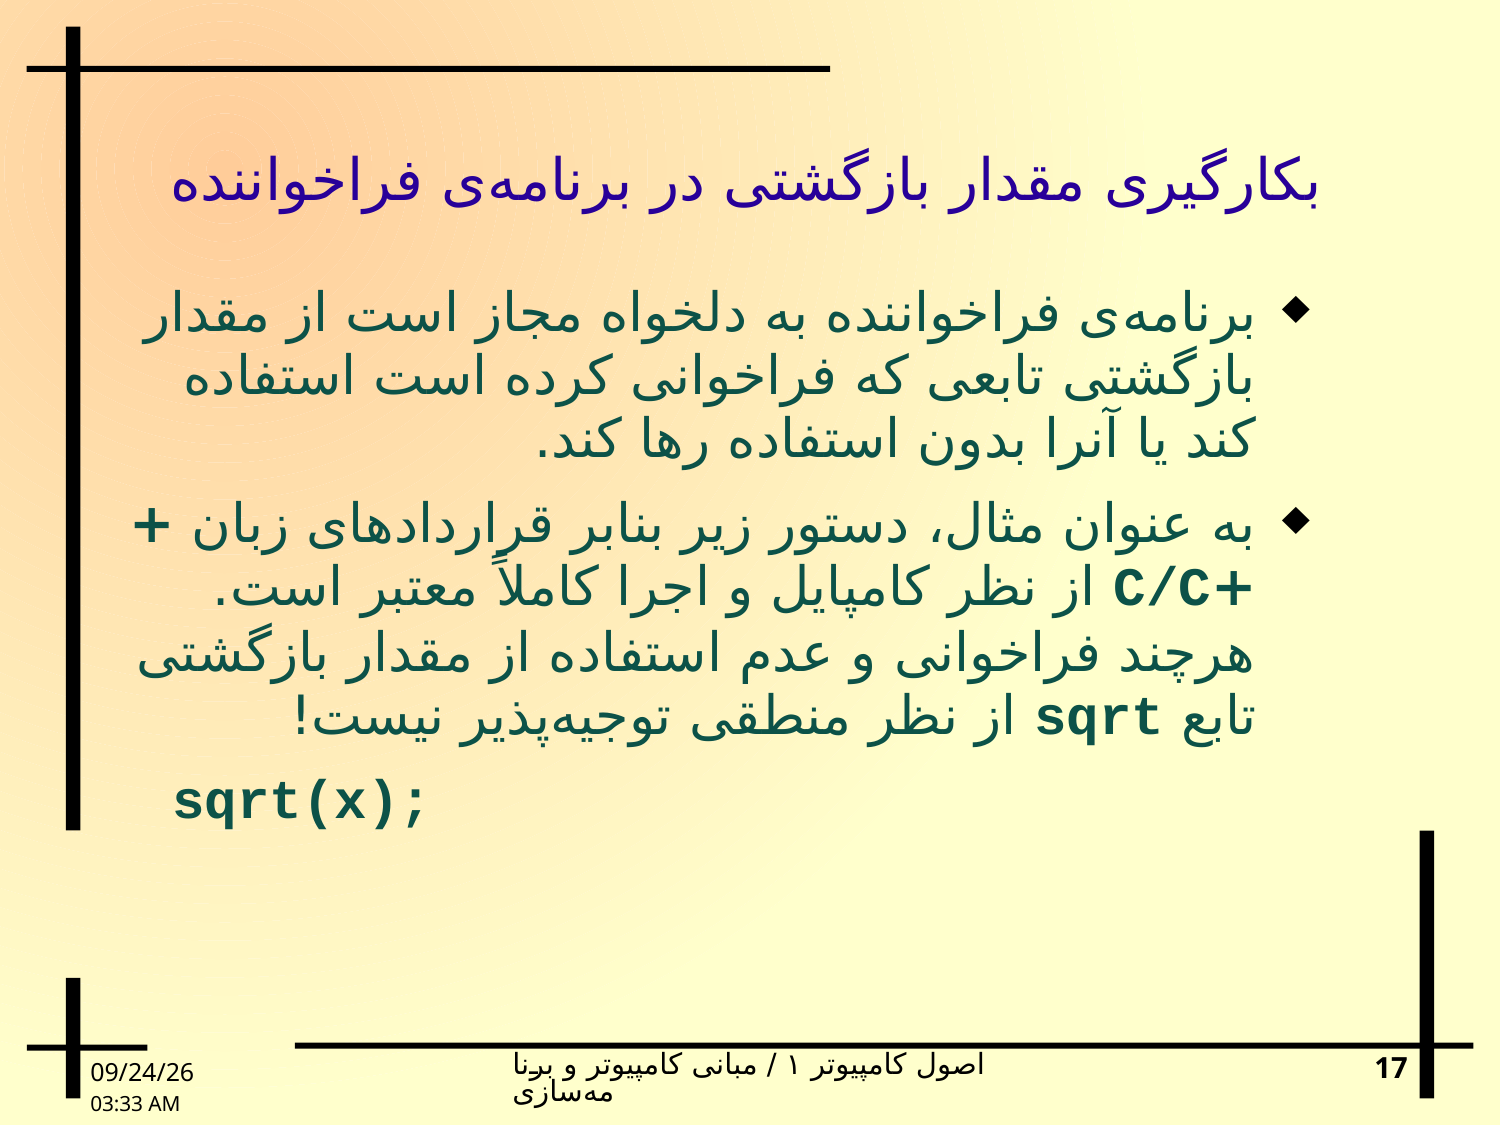

# بکارگیری مقدار بازگشتی در برنامه‌ی فراخواننده
برنامه‌ی فراخواننده به دلخواه مجاز است از مقدار بازگشتی تابعی که فراخوانی کرده است استفاده کند یا آنرا بدون استفاده رها کند.
به عنوان مثال، دستور زیر بنابر قراردادهای زبان ++C/C از نظر کامپایل و اجرا کاملاً معتبر است. هرچند فراخوانی و عدم استفاده از مقدار بازگشتی تابع sqrt از نظر منطقی توجیه‌پذیر نیست!
sqrt(x);
اصول کامپیوتر ۱ / مبانی کامپیوتر و برنامه‌سازی
17